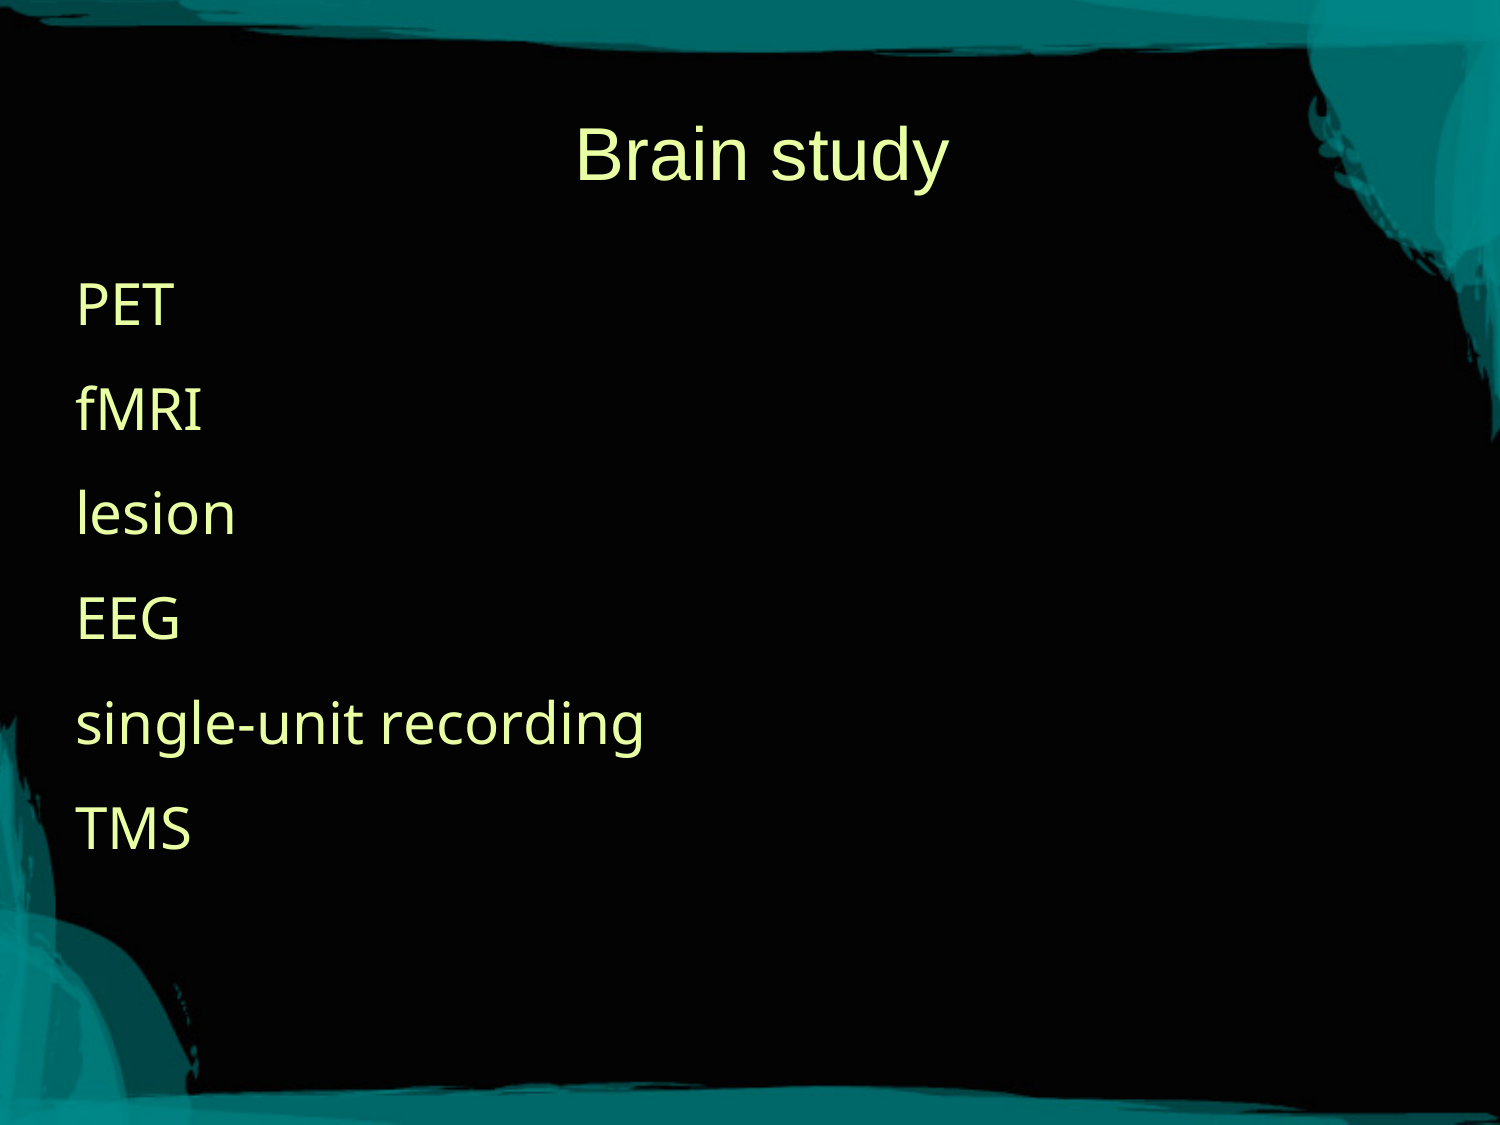

# Brain study
PET
fMRI
lesion
EEG
single-unit recording
TMS